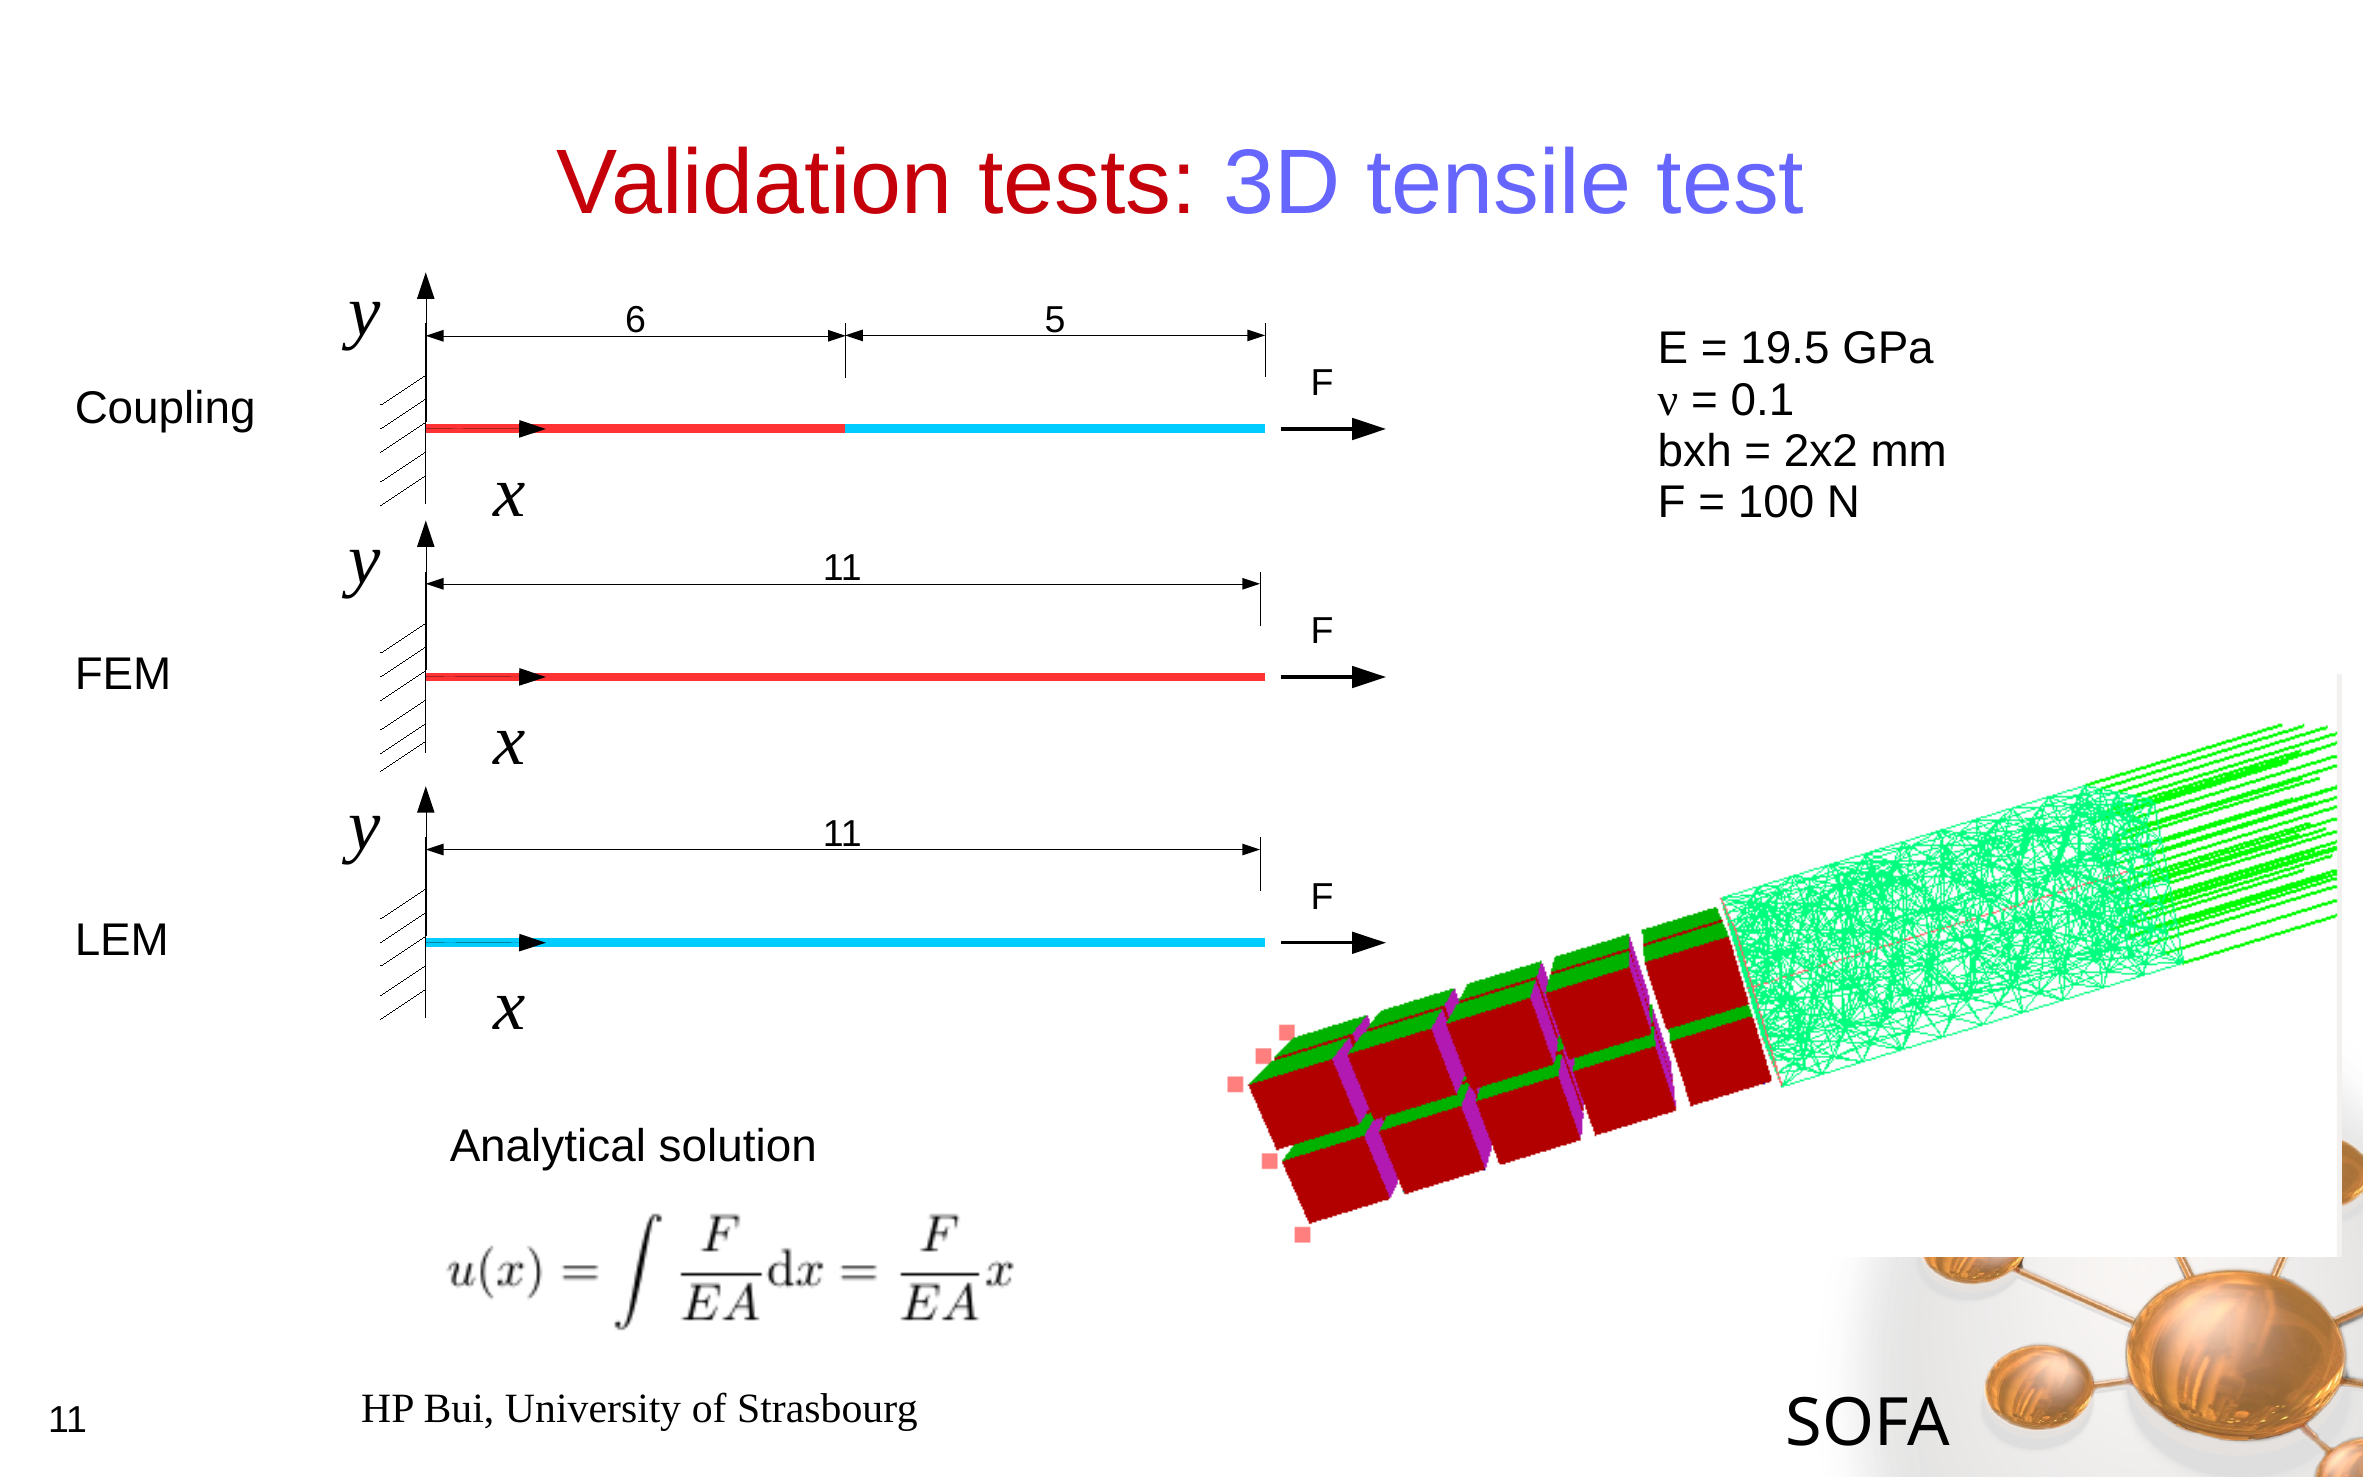

# Validation tests: 3D tensile test
E = 19.5 GPa
ν = 0.1
bxh = 2x2 mm
F = 100 N
F
Coupling
F
FEM
F
LEM
Analytical solution
HP Bui, University of Strasbourg